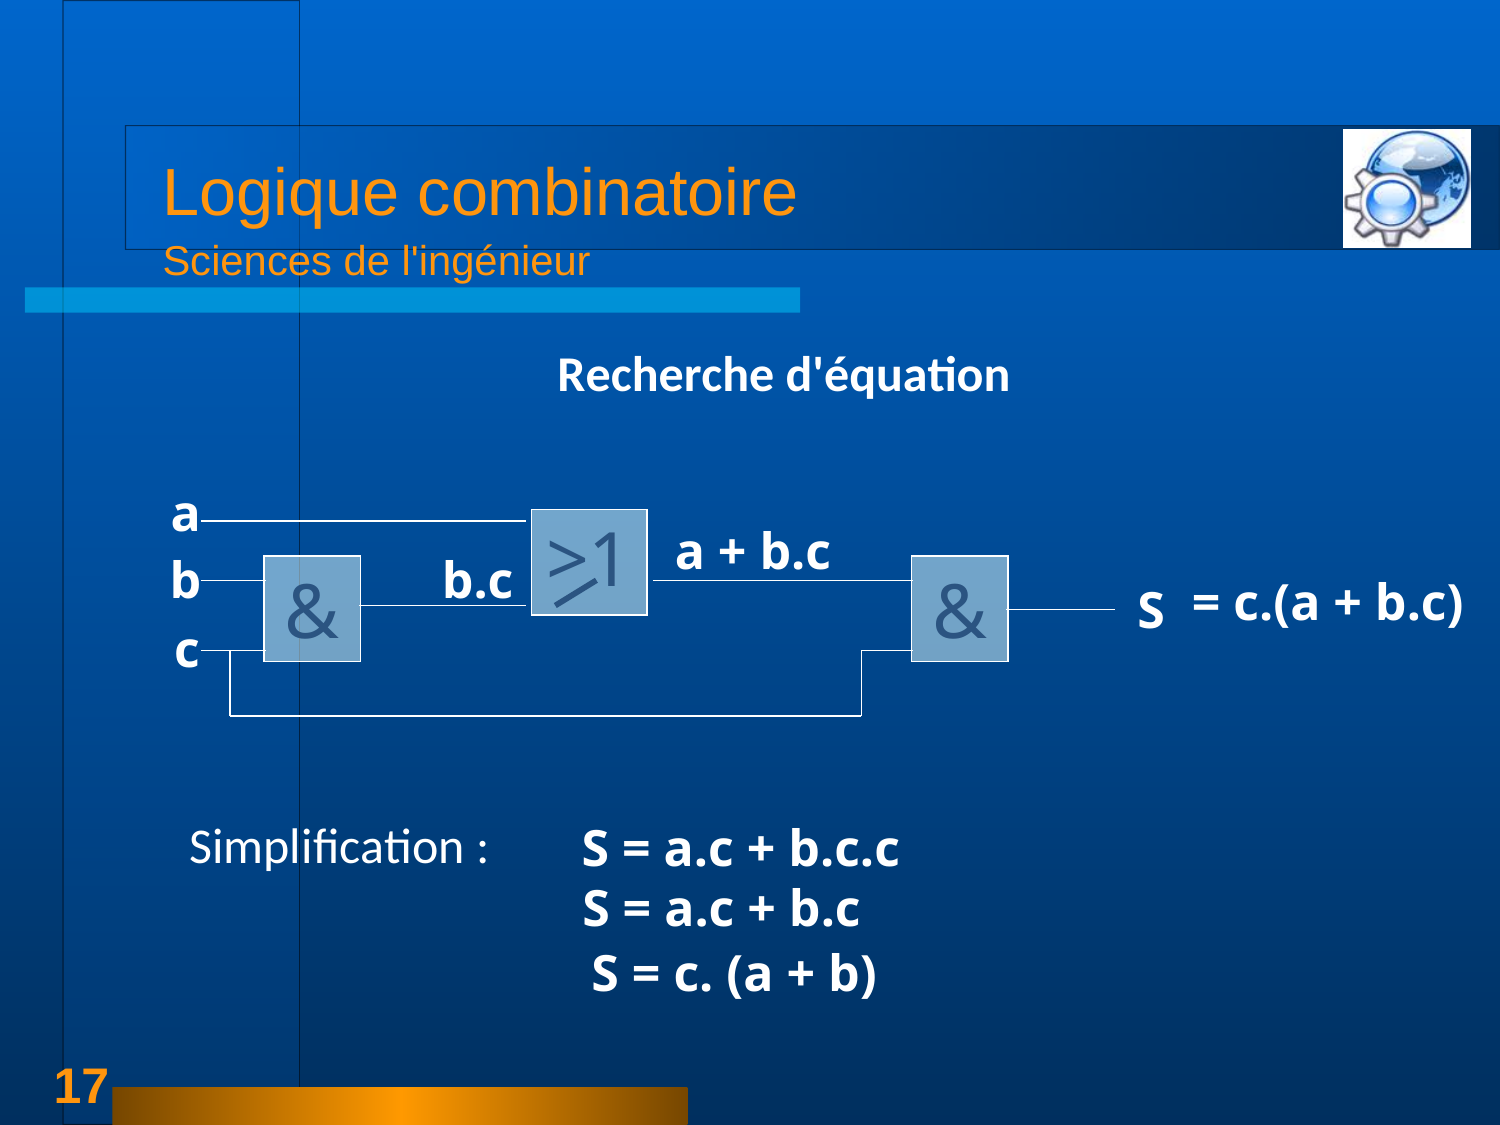

Recherche d'équation
a
>1
a + b.c
b
b.c
&
&
= c.(a + b.c)
S
c
Simplification :
S = a.c + b.c.c
S = a.c + b.c
S = c. (a + b)